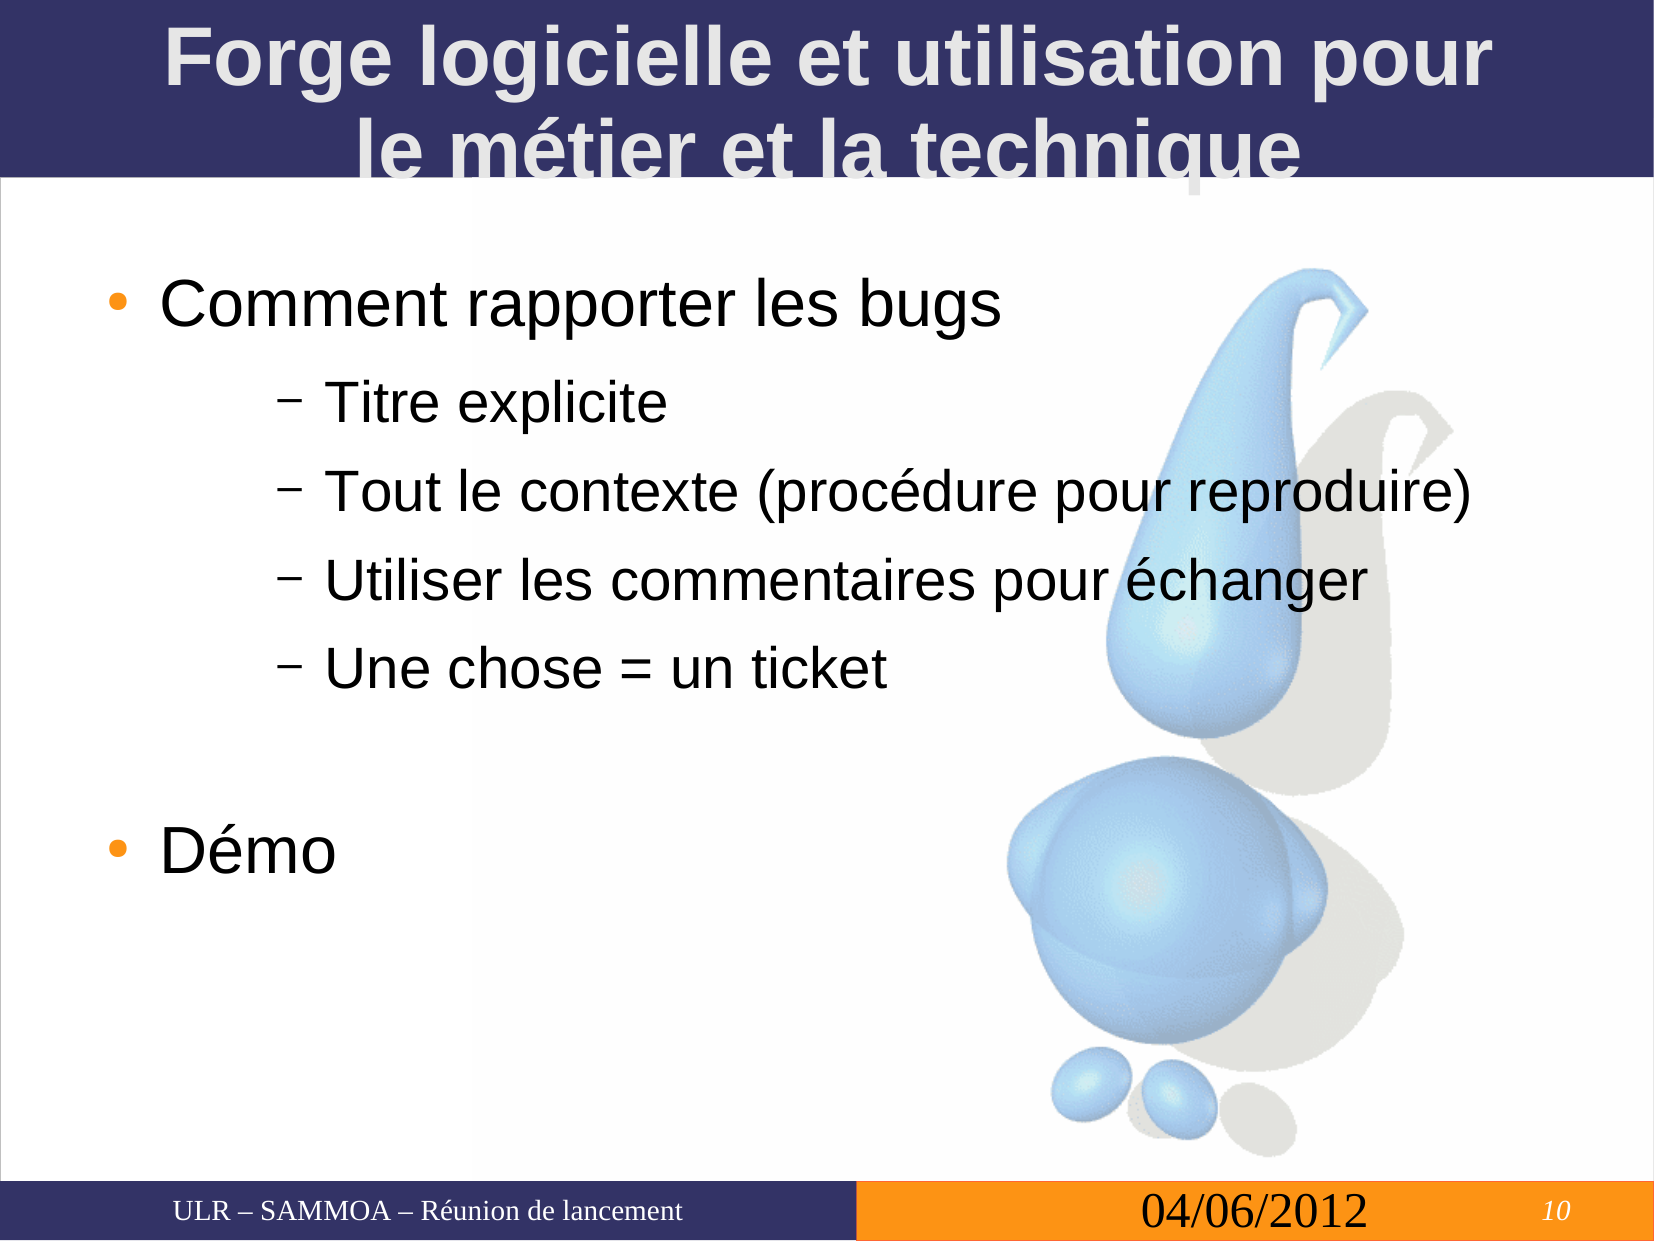

# Forge logicielle et utilisation pour le métier et la technique
Comment rapporter les bugs
Titre explicite
Tout le contexte (procédure pour reproduire)
Utiliser les commentaires pour échanger
Une chose = un ticket
Démo
10